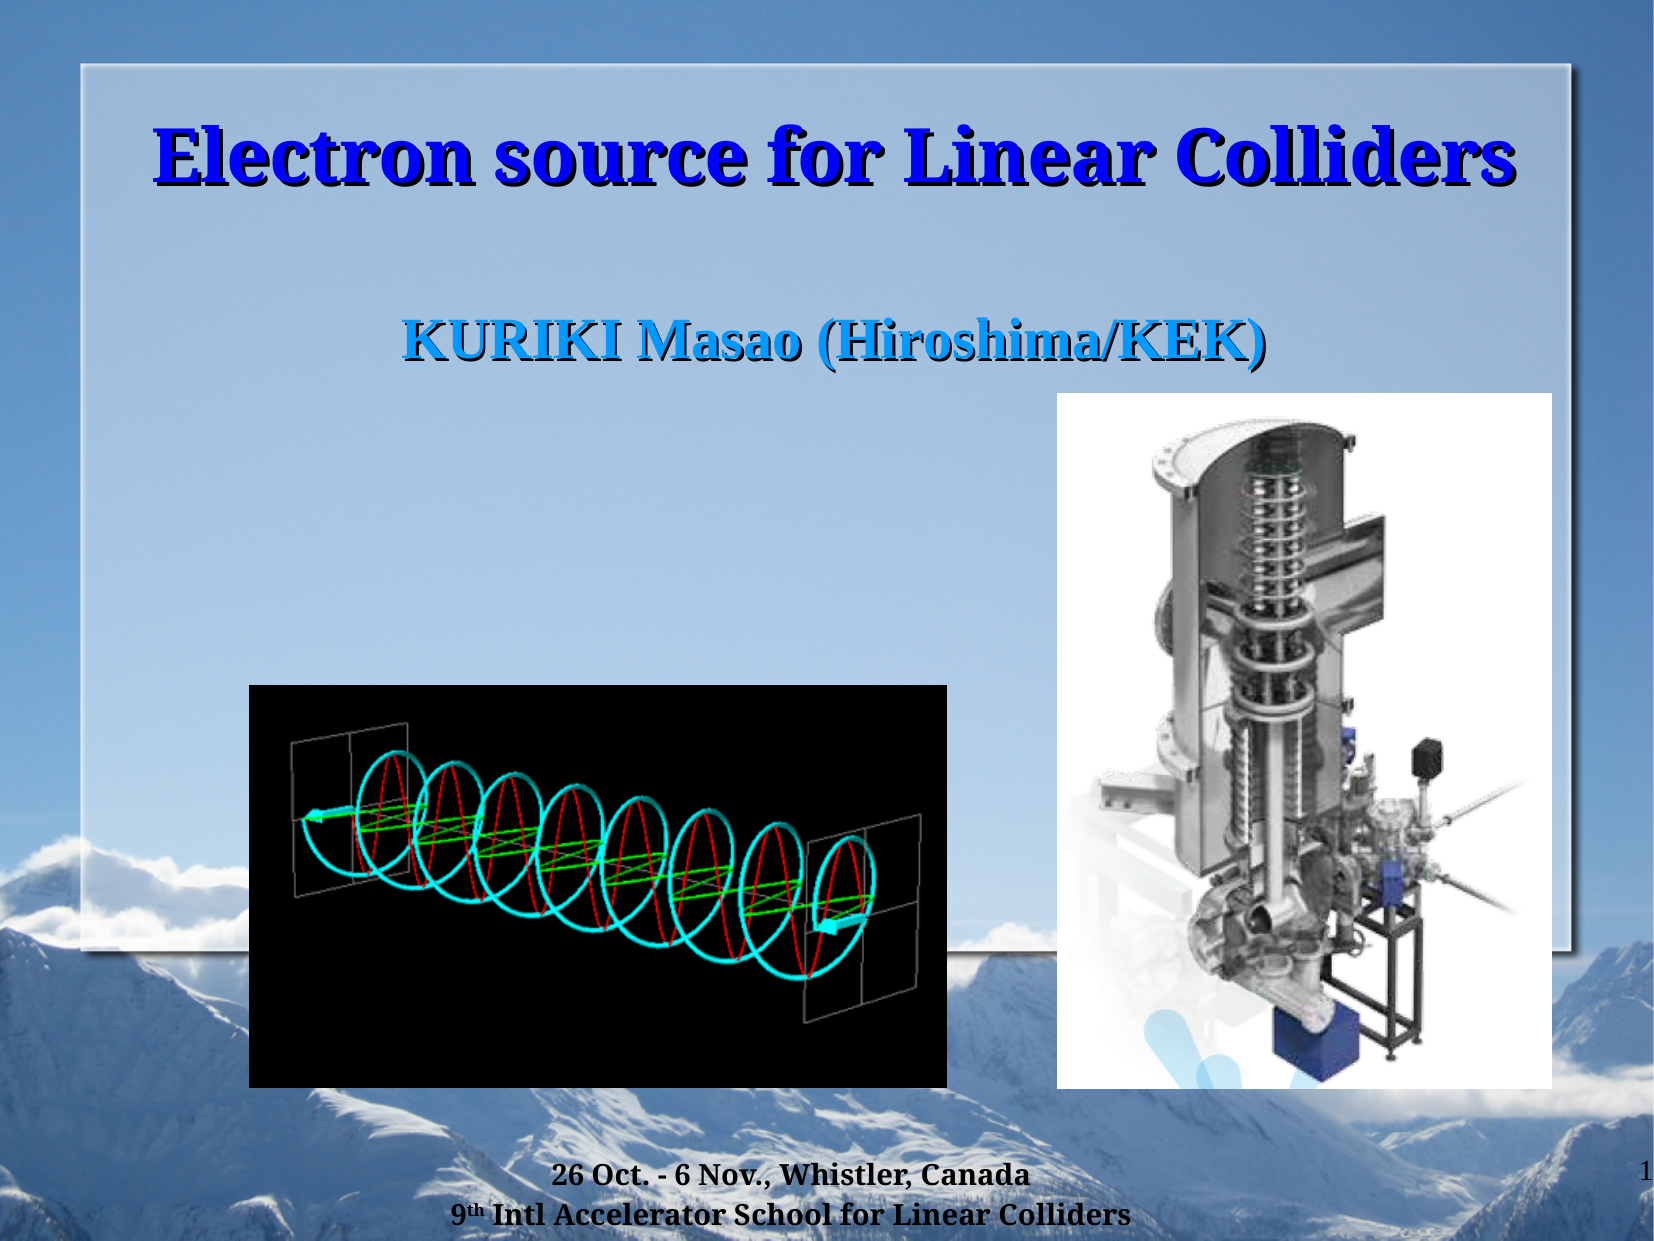

Electron source for Linear Colliders
KURIKI Masao (Hiroshima/KEK)
1